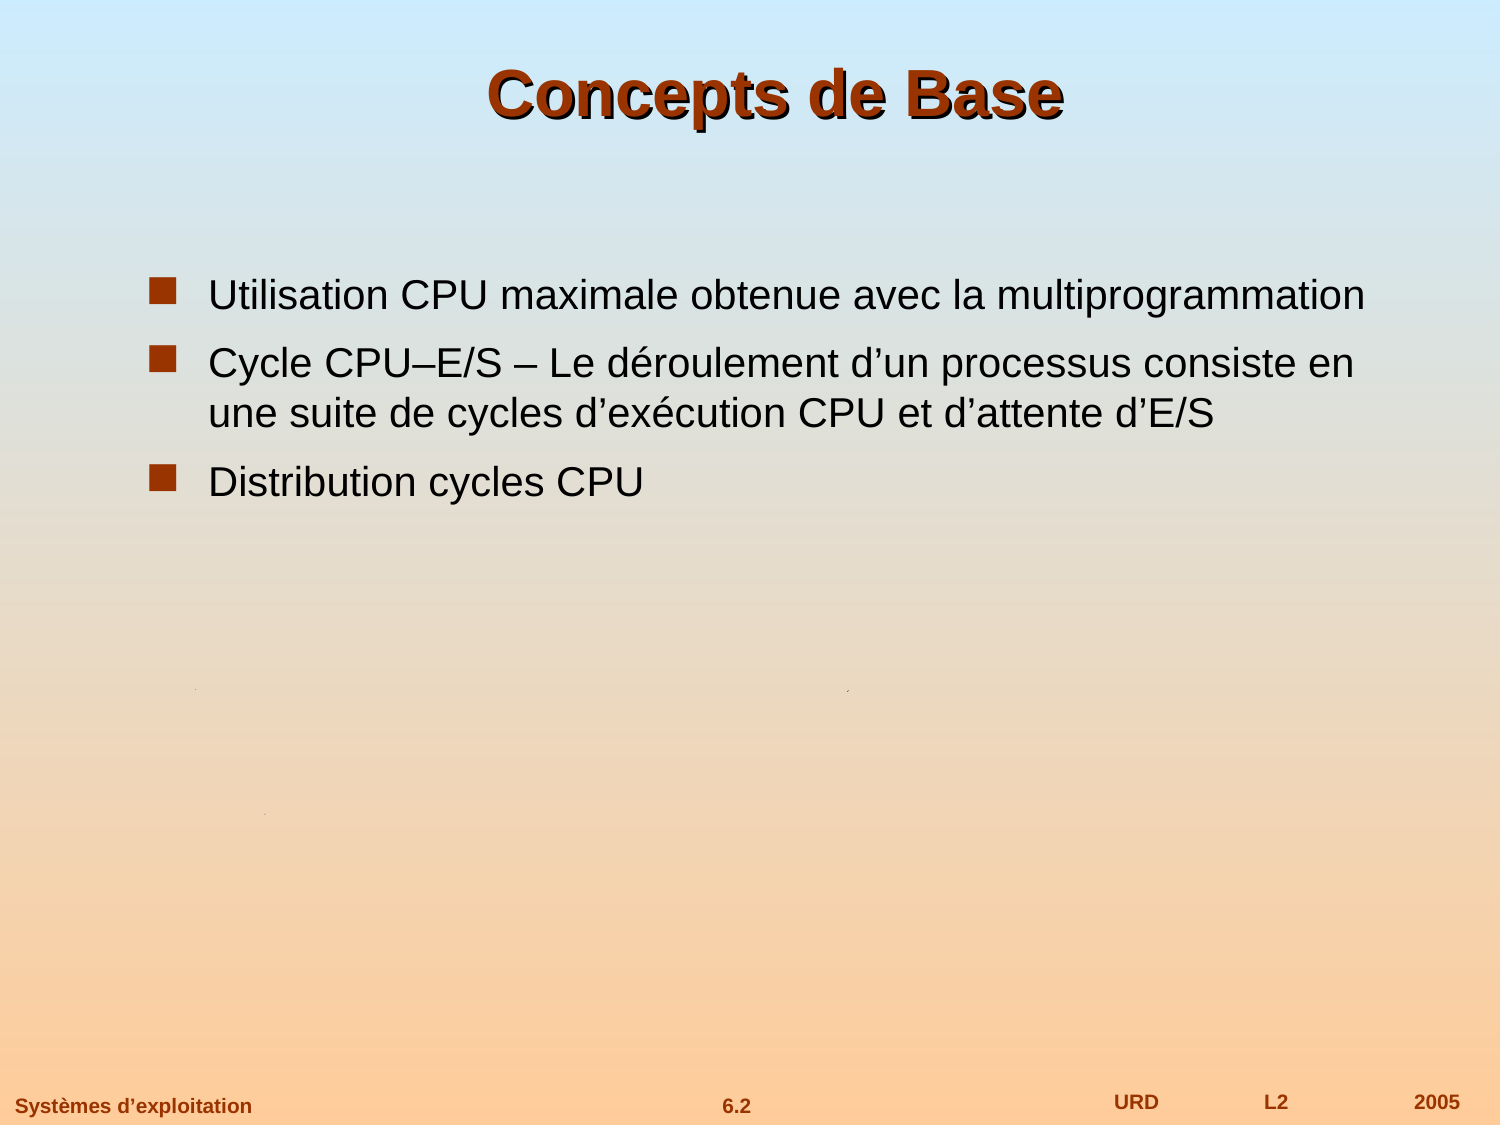

# Concepts de Base
Utilisation CPU maximale obtenue avec la multiprogrammation
Cycle CPU–E/S – Le déroulement d’un processus consiste en une suite de cycles d’exécution CPU et d’attente d’E/S
Distribution cycles CPU